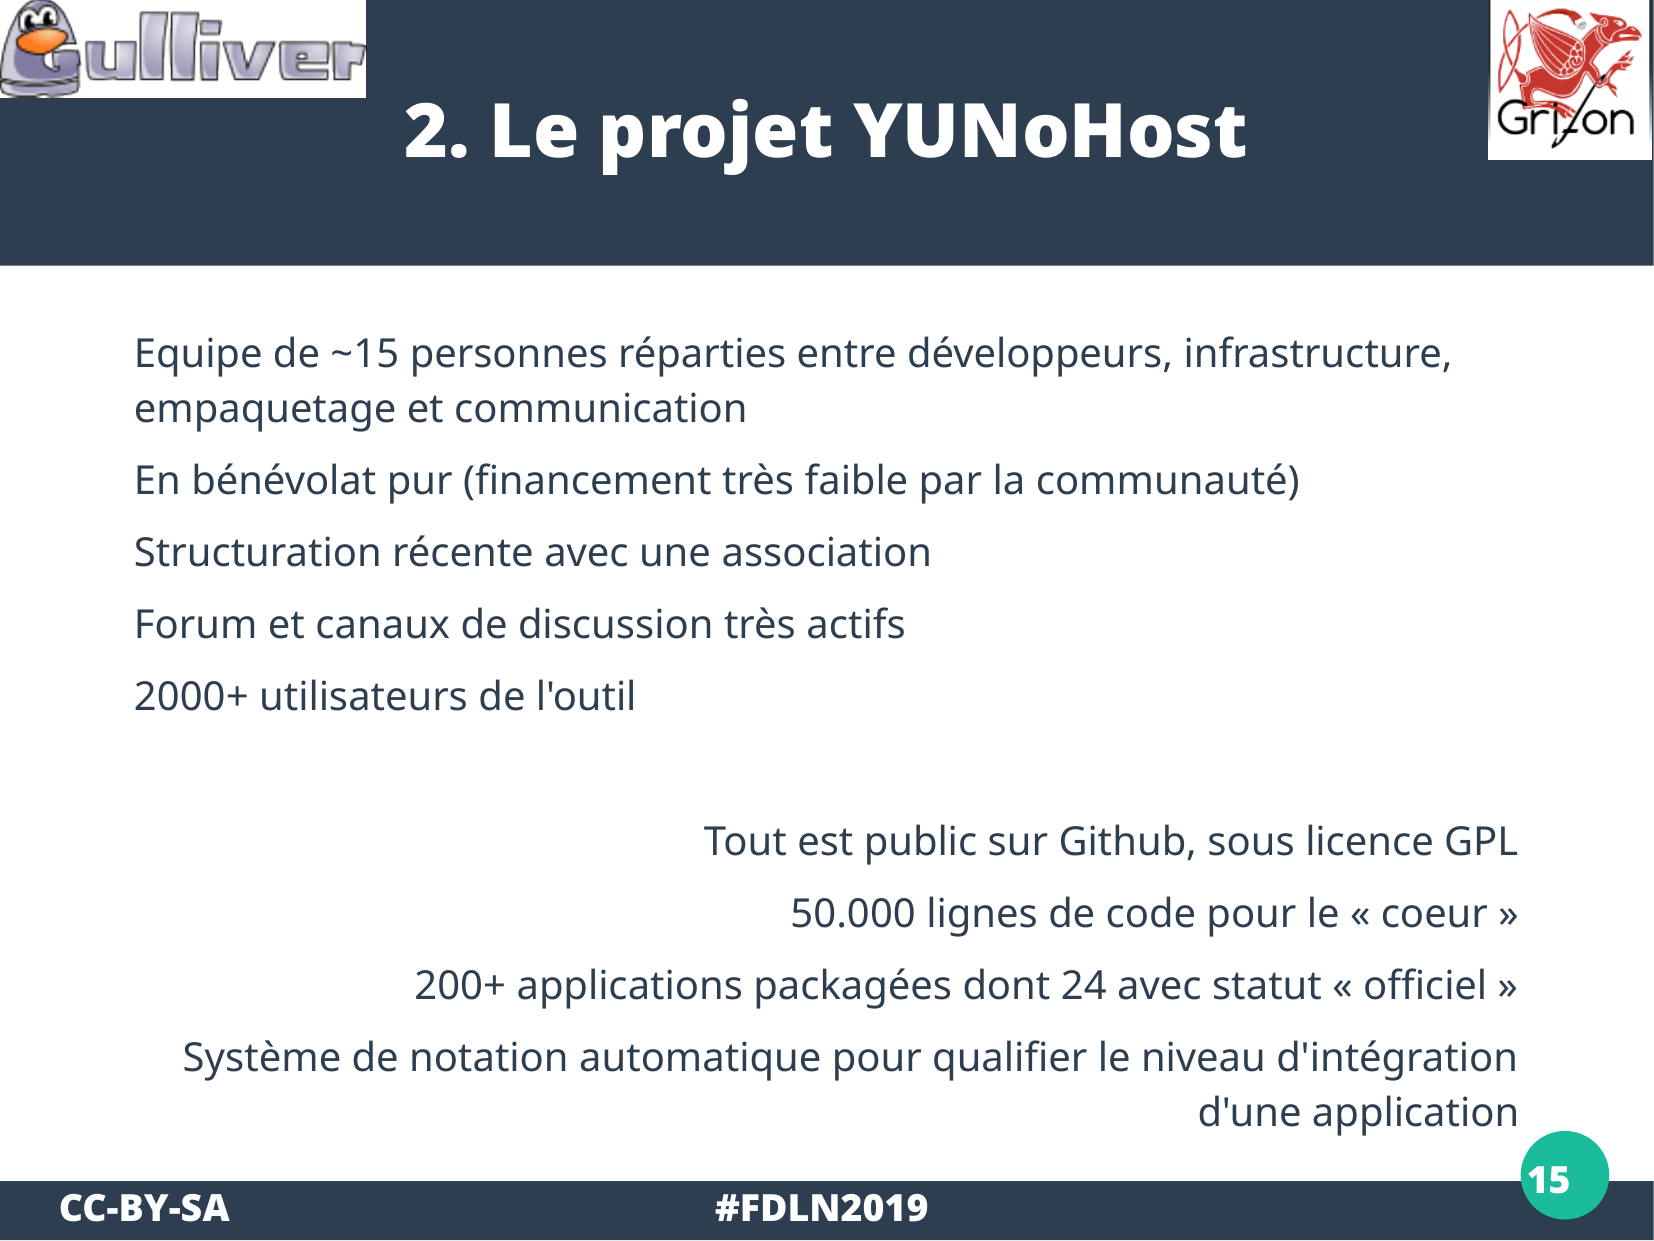

# 2. Le projet YUNoHost
Equipe de ~15 personnes réparties entre développeurs, infrastructure, empaquetage et communication
En bénévolat pur (financement très faible par la communauté)
Structuration récente avec une association
Forum et canaux de discussion très actifs
2000+ utilisateurs de l'outil
Tout est public sur Github, sous licence GPL
50.000 lignes de code pour le « coeur »
200+ applications packagées dont 24 avec statut « officiel »
Système de notation automatique pour qualifier le niveau d'intégration d'une application
15